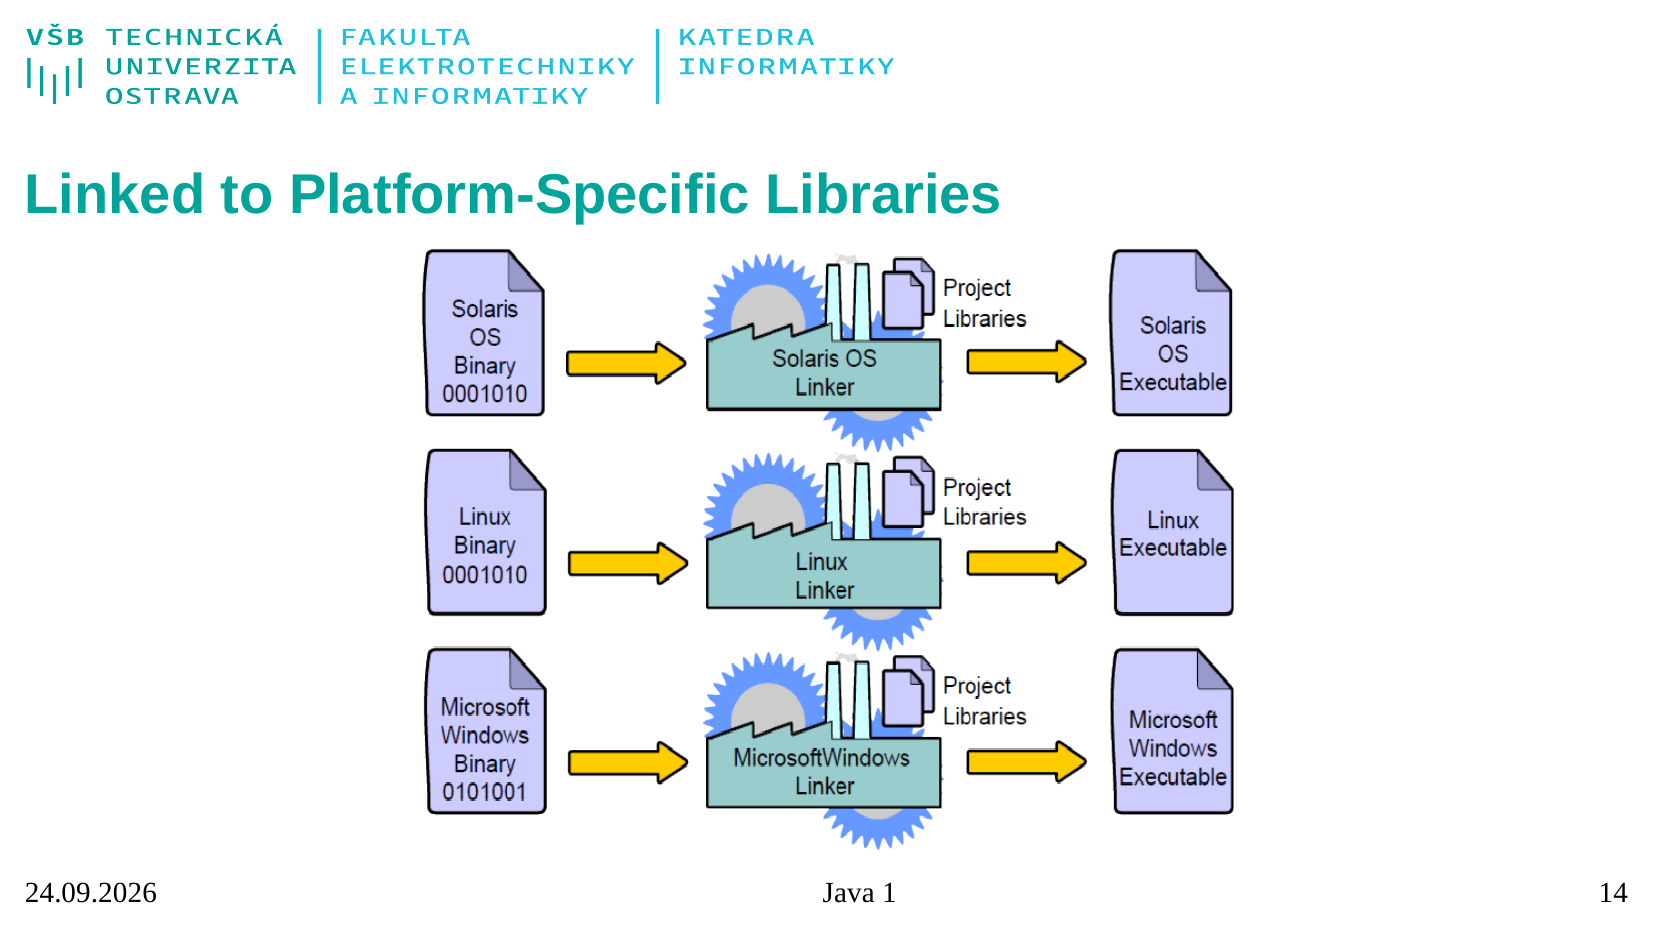

# Linked to Platform-Specific Libraries
Java 1
14